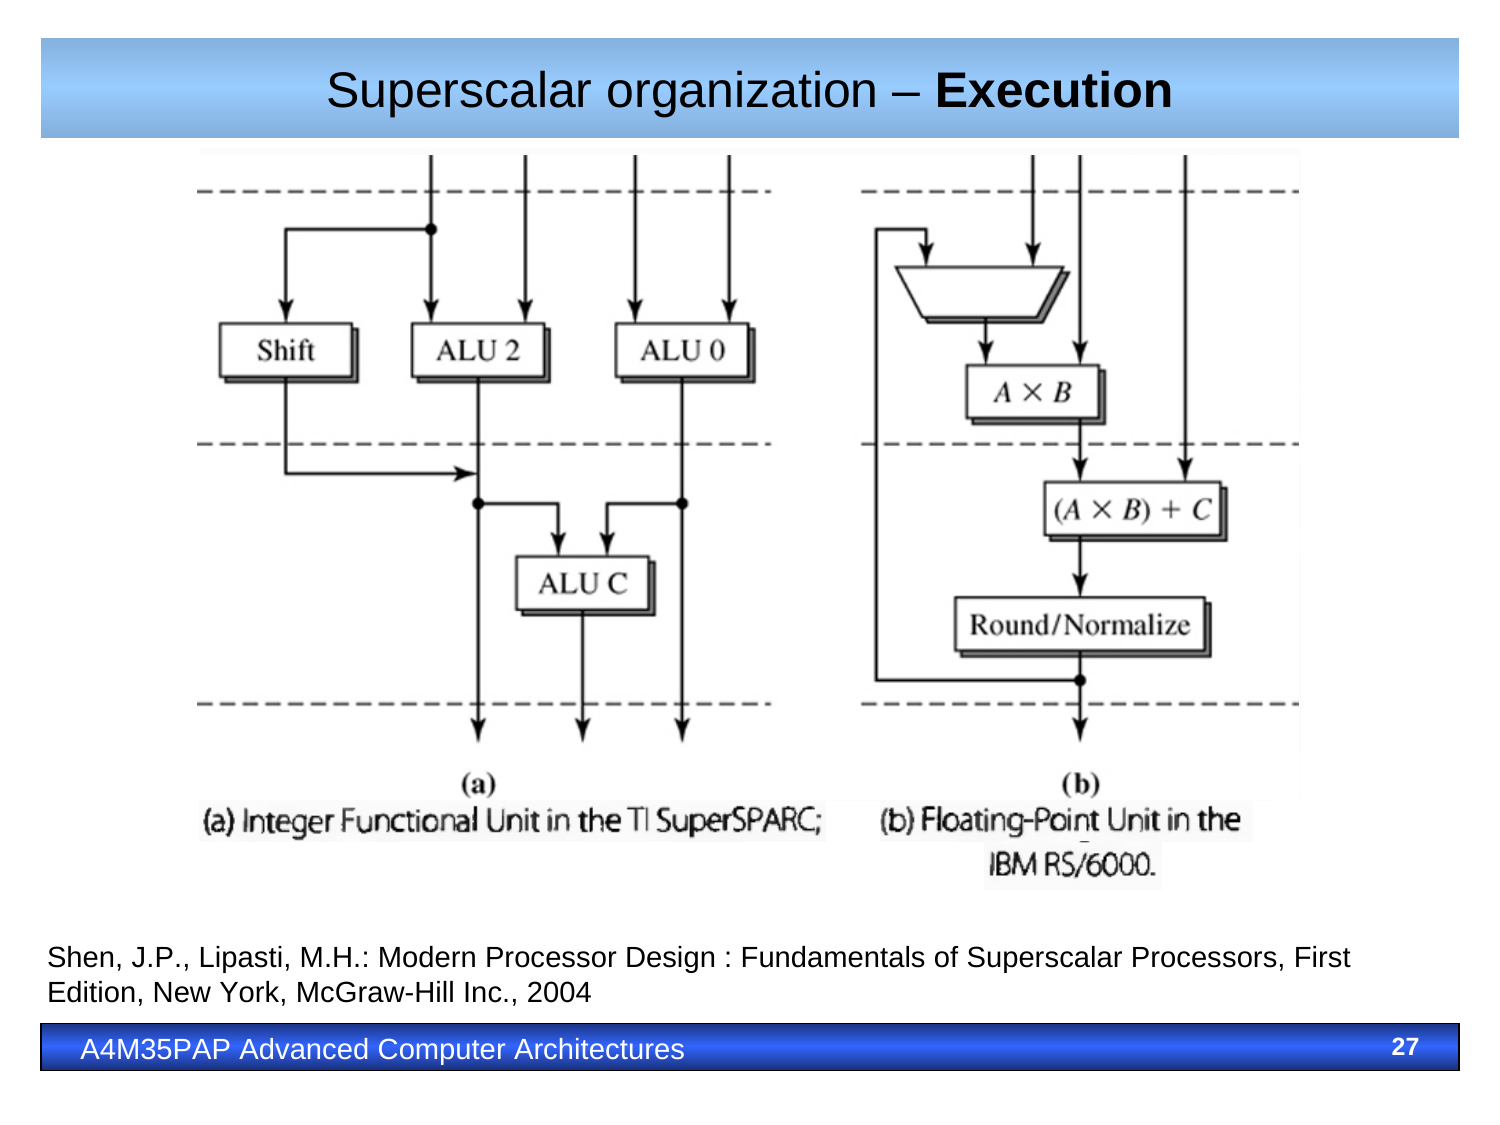

# Superscalar organization – Execution
Shen, J.P., Lipasti, M.H.: Modern Processor Design : Fundamentals of Superscalar Processors, First Edition, New York, McGraw-Hill Inc., 2004
27